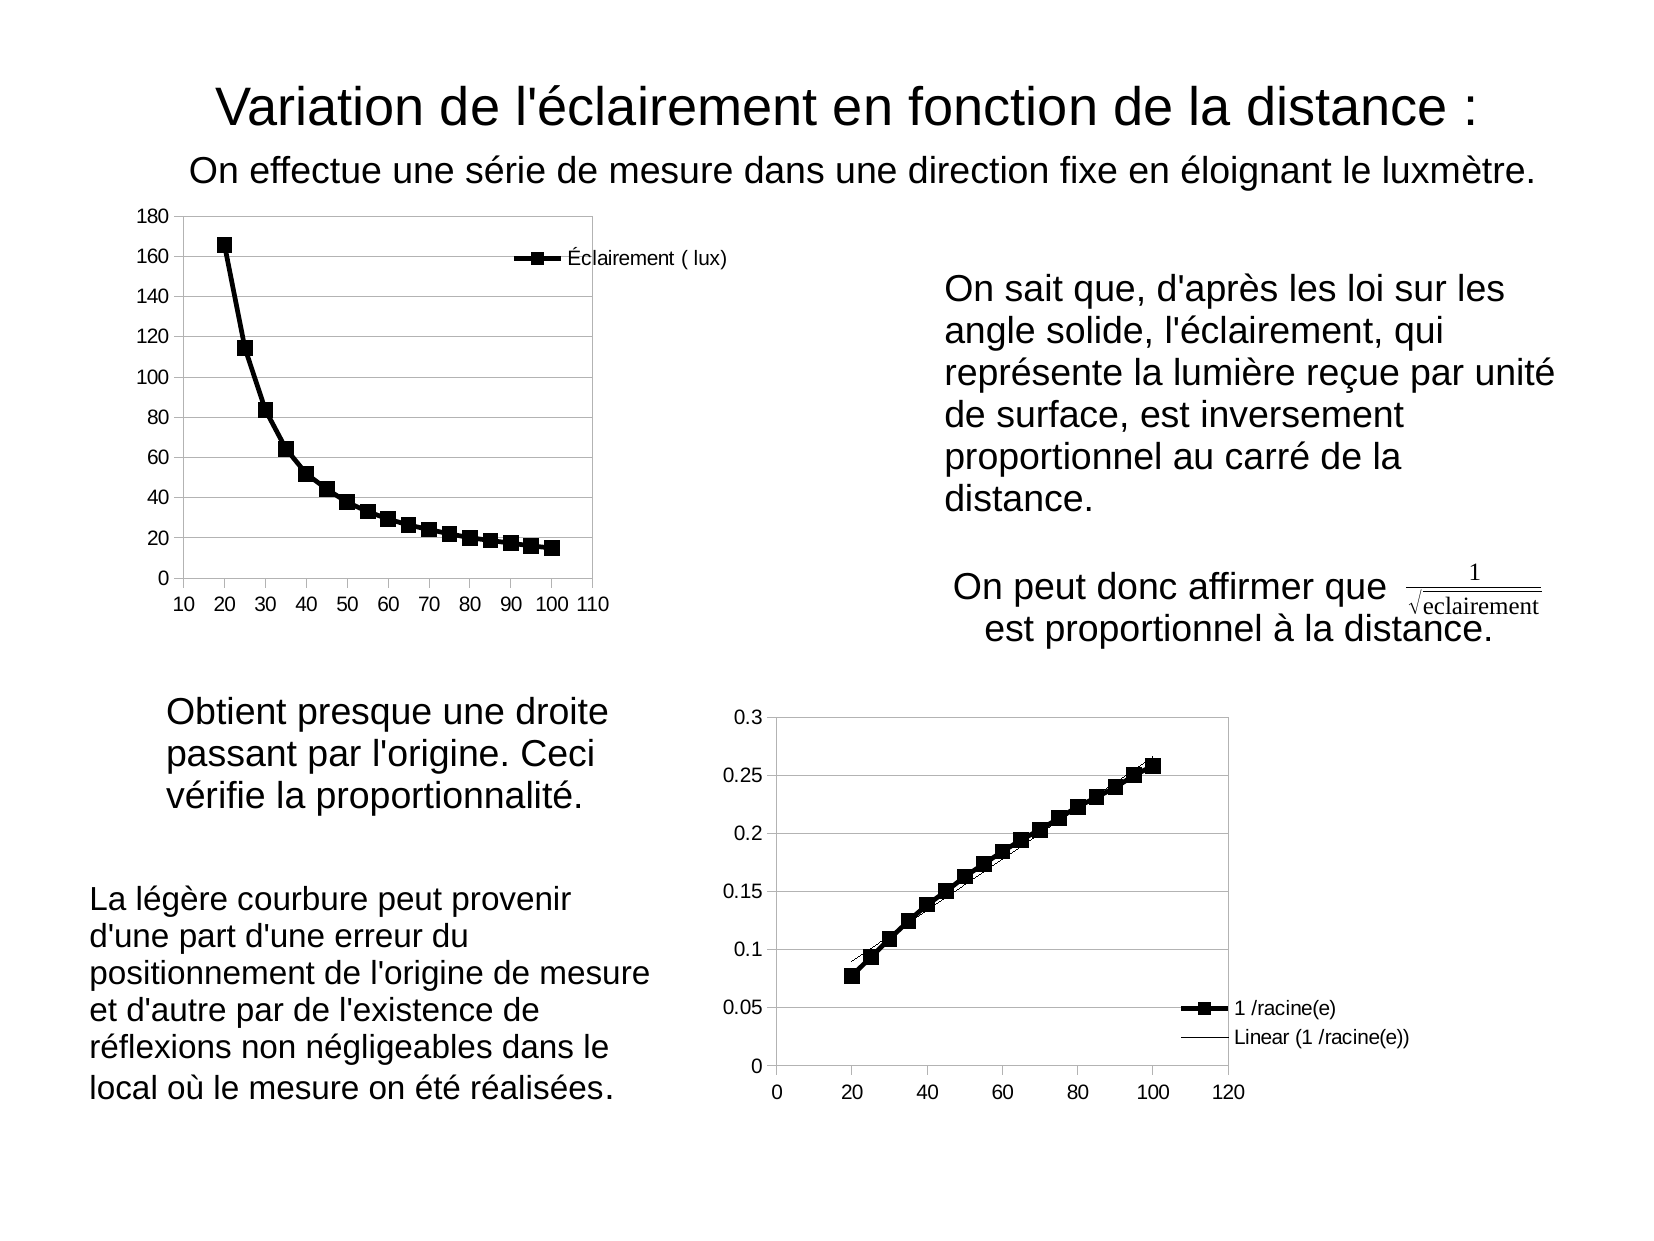

Variation de l'éclairement en fonction de la distance :
On effectue une série de mesure dans une direction fixe en éloignant le luxmètre.
### Chart
| Category | Éclairement ( lux) |
|---|---|On sait que, d'après les loi sur les angle solide, l'éclairement, qui représente la lumière reçue par unité de surface, est inversement proportionnel au carré de la distance.
On peut donc affirmer que est proportionnel à la distance.
Obtient presque une droite passant par l'origine. Ceci vérifie la proportionnalité.
### Chart
| Category | 1 /racine(e) |
|---|---|La légère courbure peut provenir d'une part d'une erreur du positionnement de l'origine de mesure et d'autre par de l'existence de réflexions non négligeables dans le local où le mesure on été réalisées.